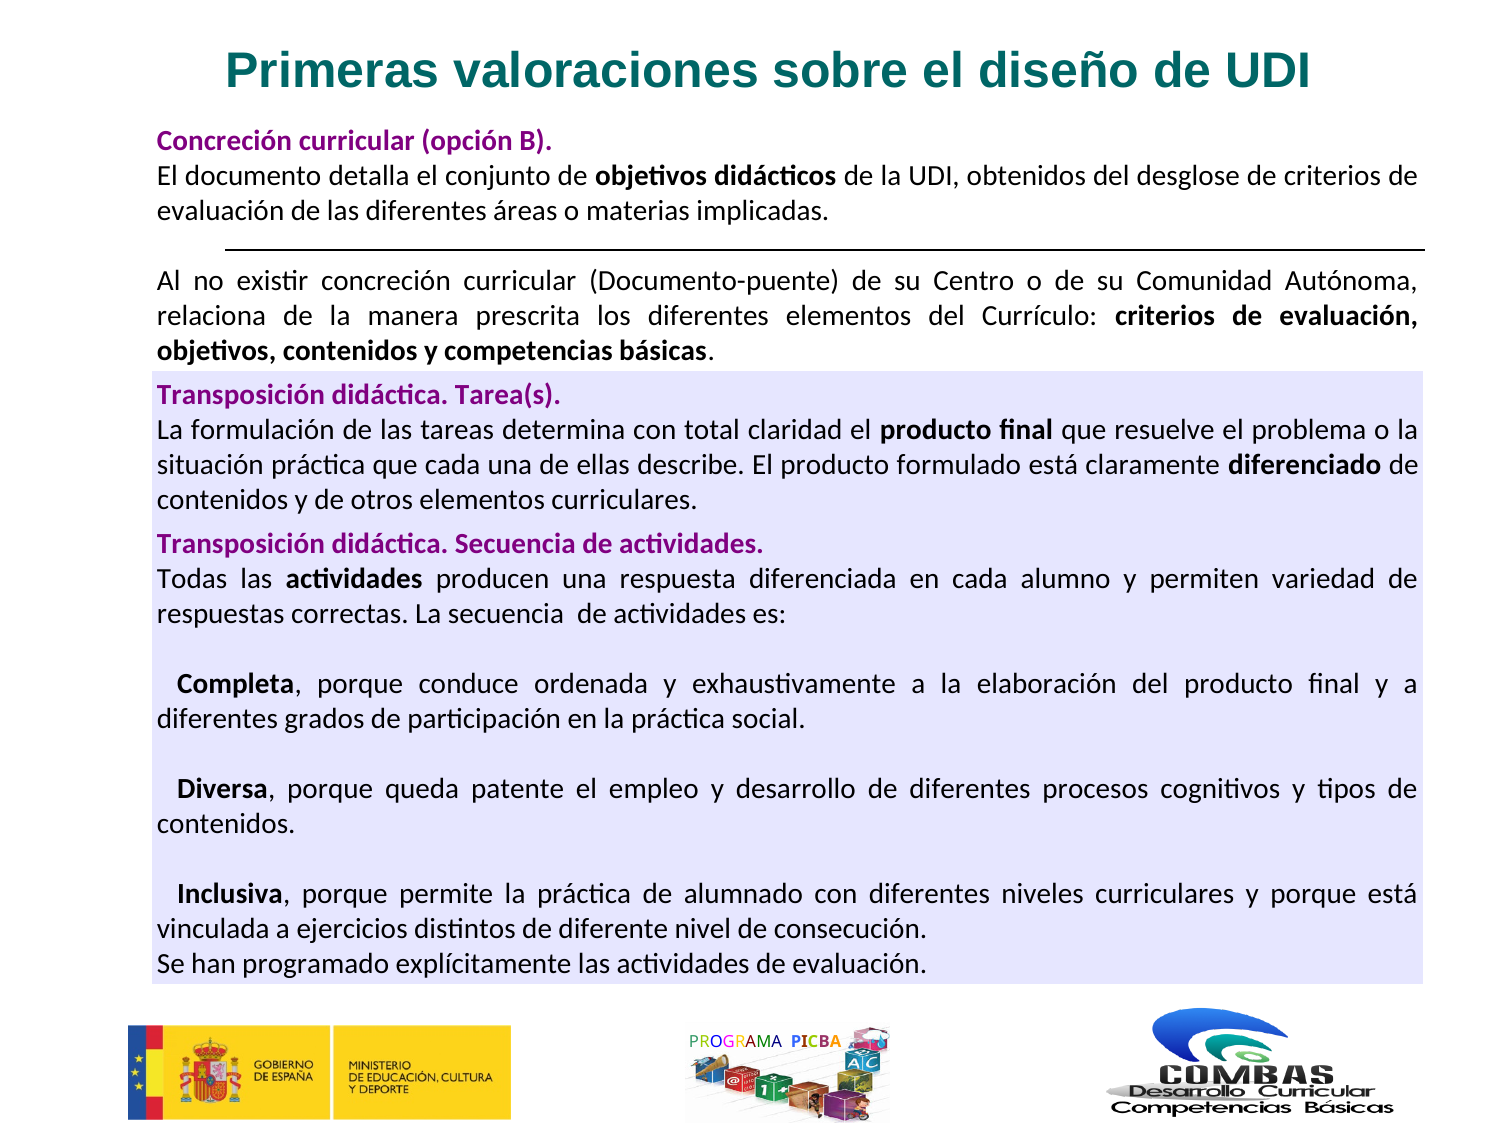

# Primeras valoraciones sobre el diseño de UDI
| Concreción curricular (opción B). El documento detalla el conjunto de objetivos didácticos de la UDI, obtenidos del desglose de criterios de evaluación de las diferentes áreas o materias implicadas. Al no existir concreción curricular (Documento-puente) de su Centro o de su Comunidad Autónoma, relaciona de la manera prescrita los diferentes elementos del Currículo: criterios de evaluación, objetivos, contenidos y competencias básicas. |
| --- |
| Transposición didáctica. Tarea(s). La formulación de las tareas determina con total claridad el producto final que resuelve el problema o la situación práctica que cada una de ellas describe. El producto formulado está claramente diferenciado de contenidos y de otros elementos curriculares. |
| Transposición didáctica. Secuencia de actividades. Todas las actividades producen una respuesta diferenciada en cada alumno y permiten variedad de respuestas correctas. La secuencia de actividades es: Completa, porque conduce ordenada y exhaustivamente a la elaboración del producto final y a diferentes grados de participación en la práctica social. Diversa, porque queda patente el empleo y desarrollo de diferentes procesos cognitivos y tipos de contenidos. Inclusiva, porque permite la práctica de alumnado con diferentes niveles curriculares y porque está vinculada a ejercicios distintos de diferente nivel de consecución. Se han programado explícitamente las actividades de evaluación. |
PROGRAMA PICBA